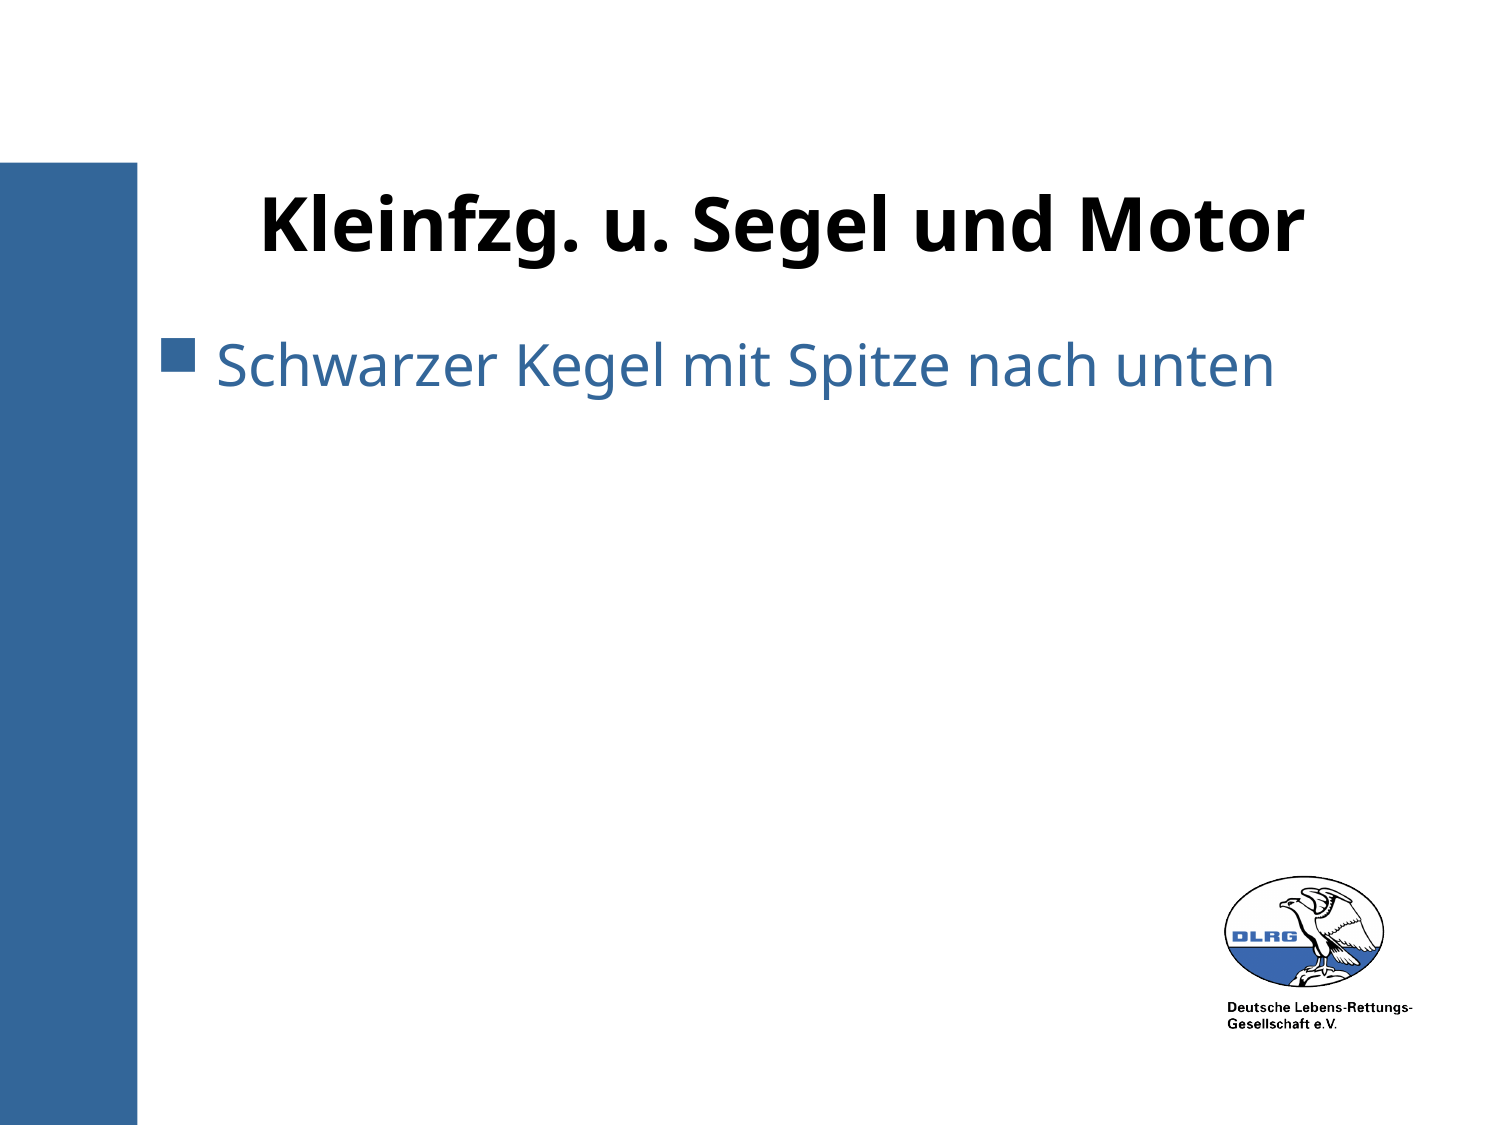

#
Kleinfzg. u. Segel und Motor
 Schwarzer Kegel mit Spitze nach unten